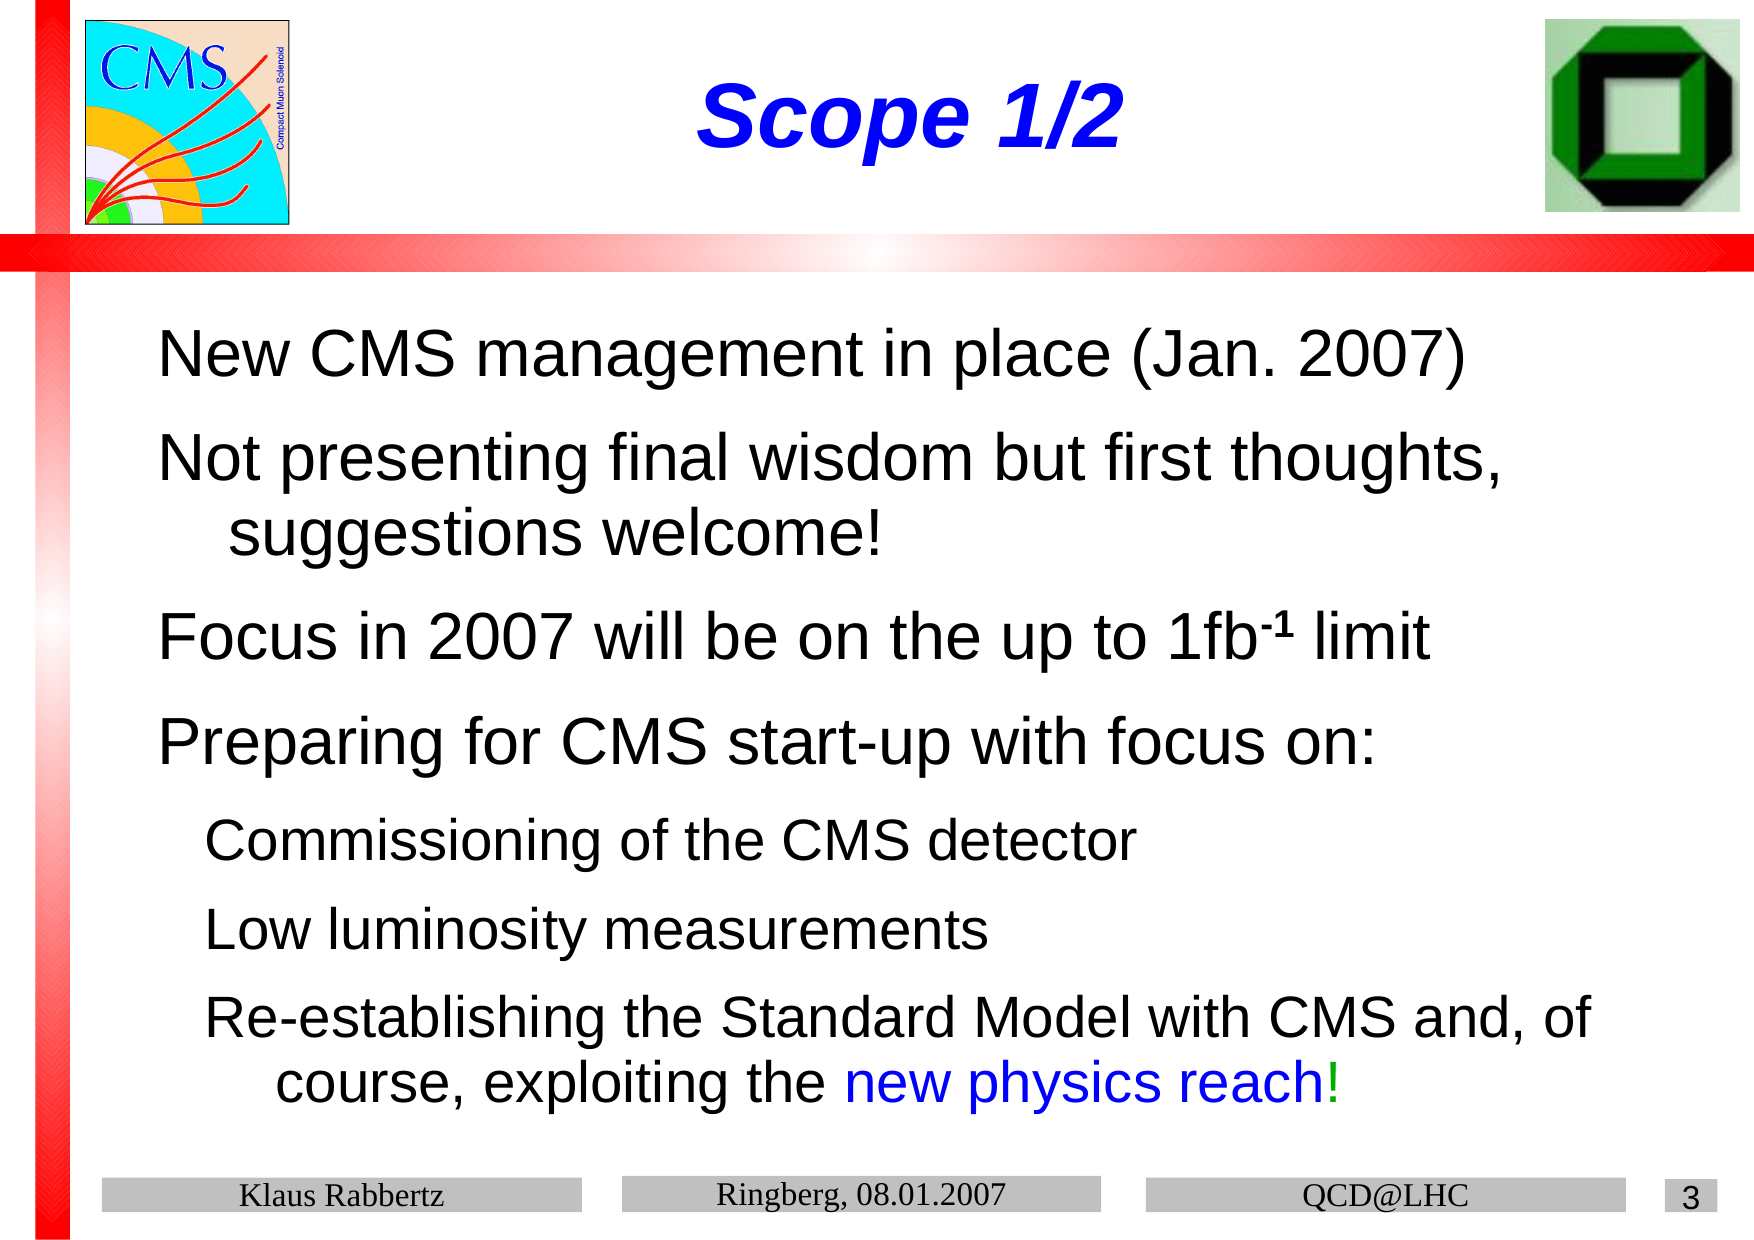

# Scope 1/2
New CMS management in place (Jan. 2007)
Not presenting final wisdom but first thoughts, suggestions welcome!
Focus in 2007 will be on the up to 1fb-1 limit
Preparing for CMS start-up with focus on:
Commissioning of the CMS detector
Low luminosity measurements
Re-establishing the Standard Model with CMS and, of course, exploiting the new physics reach!